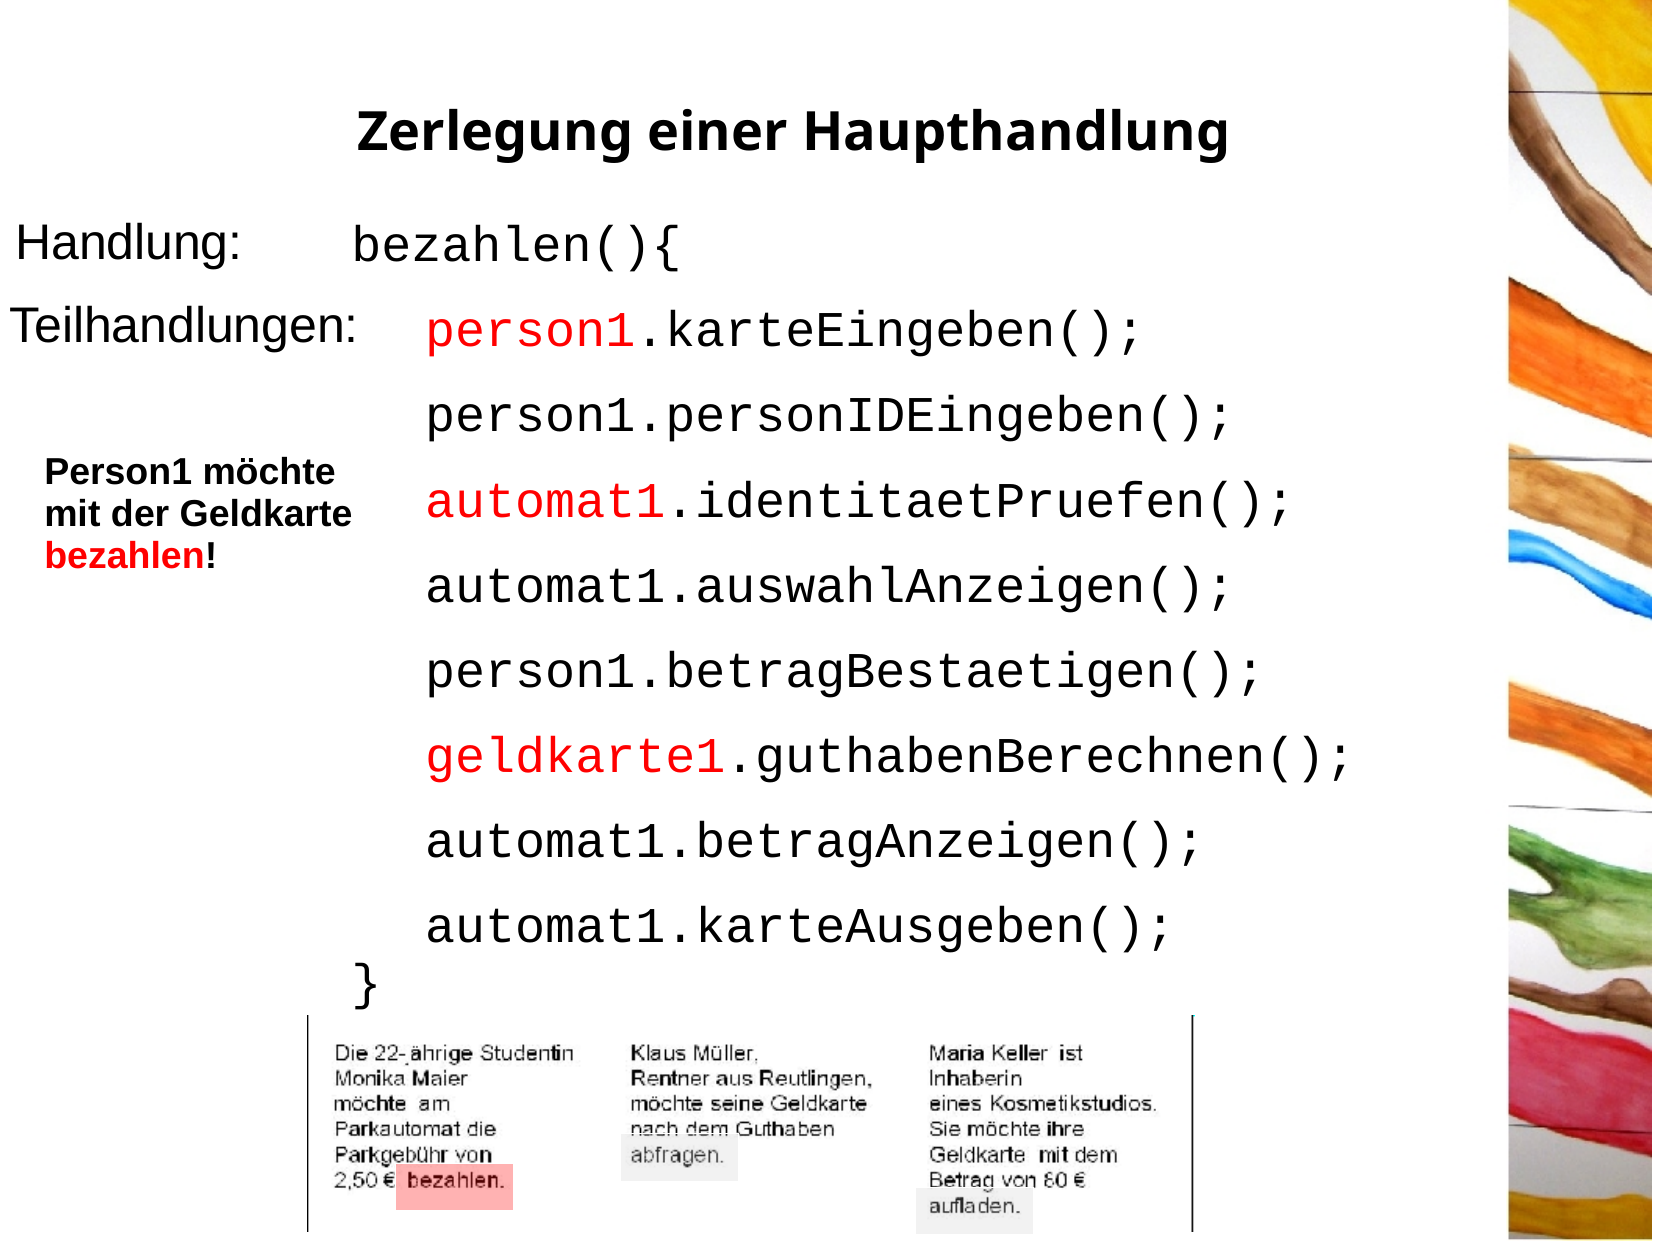

# Zerlegung einer Haupthandlung
Handlung:
bezahlen(){
	person1.karteEingeben();
	person1.personIDEingeben();
	automat1.identitaetPruefen();
	automat1.auswahlAnzeigen();
	person1.betragBestaetigen();
	geldkarte1.guthabenBerechnen();
	automat1.betragAnzeigen();
	automat1.karteAusgeben();
}
Teilhandlungen:
Person1 möchte
mit der Geldkarte
bezahlen!